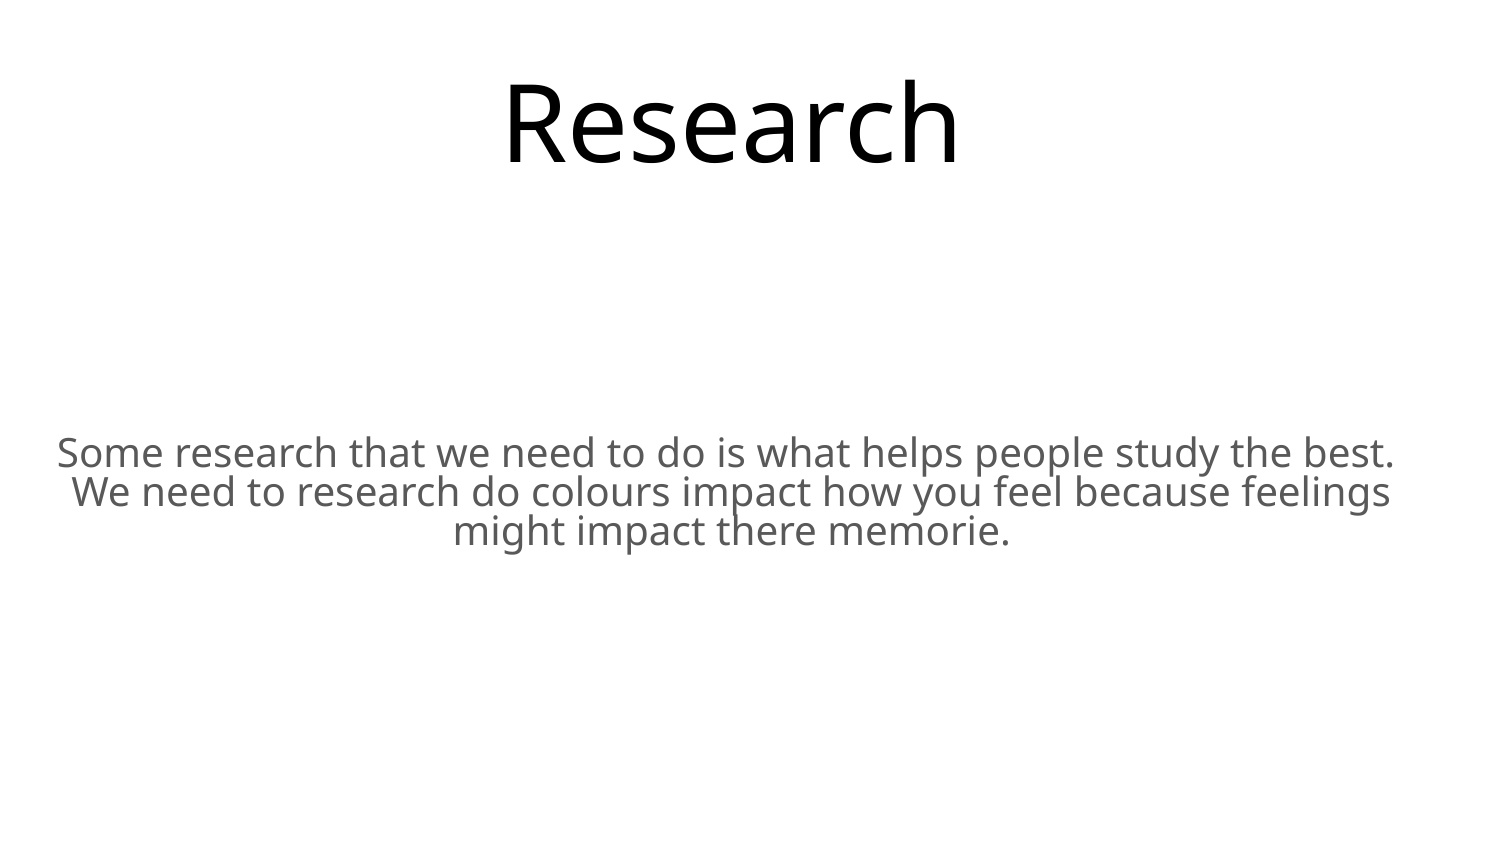

# Research
Some research that we need to do is what helps people study the best. We need to research do colours impact how you feel because feelings might impact there memorie.